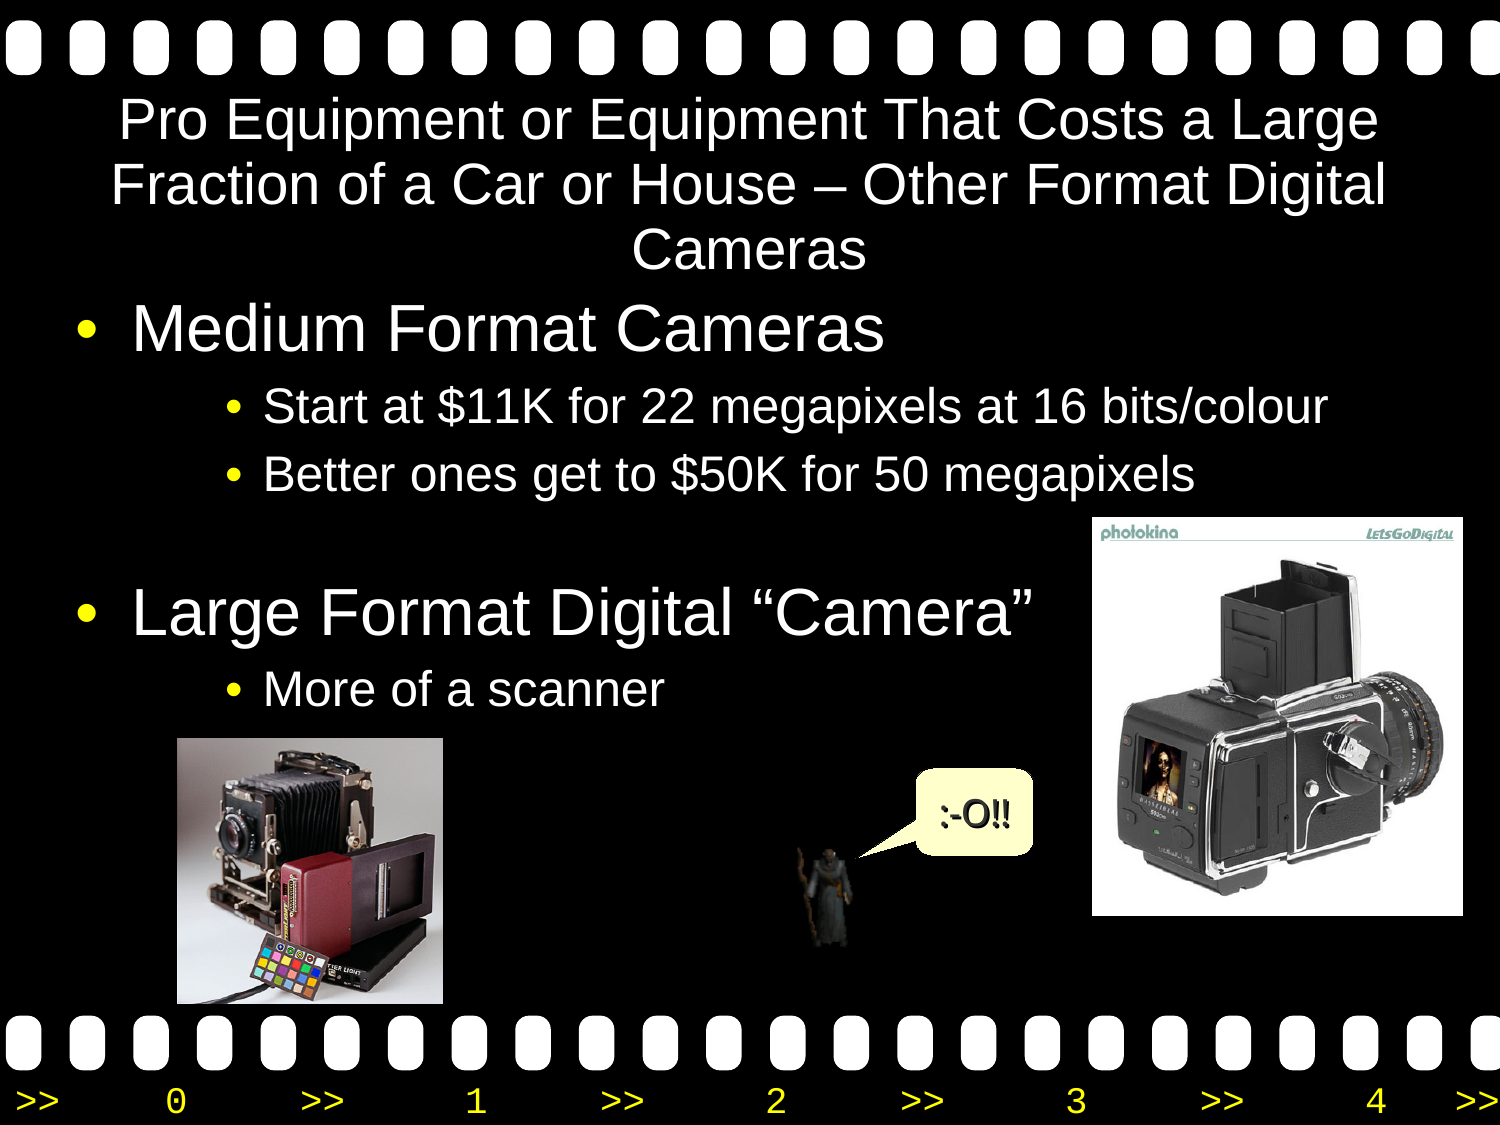

# Pro Equipment or Equipment That Costs a Large Fraction of a Car or House – Other Format Digital Cameras
Medium Format Cameras
Start at $11K for 22 megapixels at 16 bits/colour
Better ones get to $50K for 50 megapixels
Large Format Digital “Camera”
More of a scanner
:-O!!